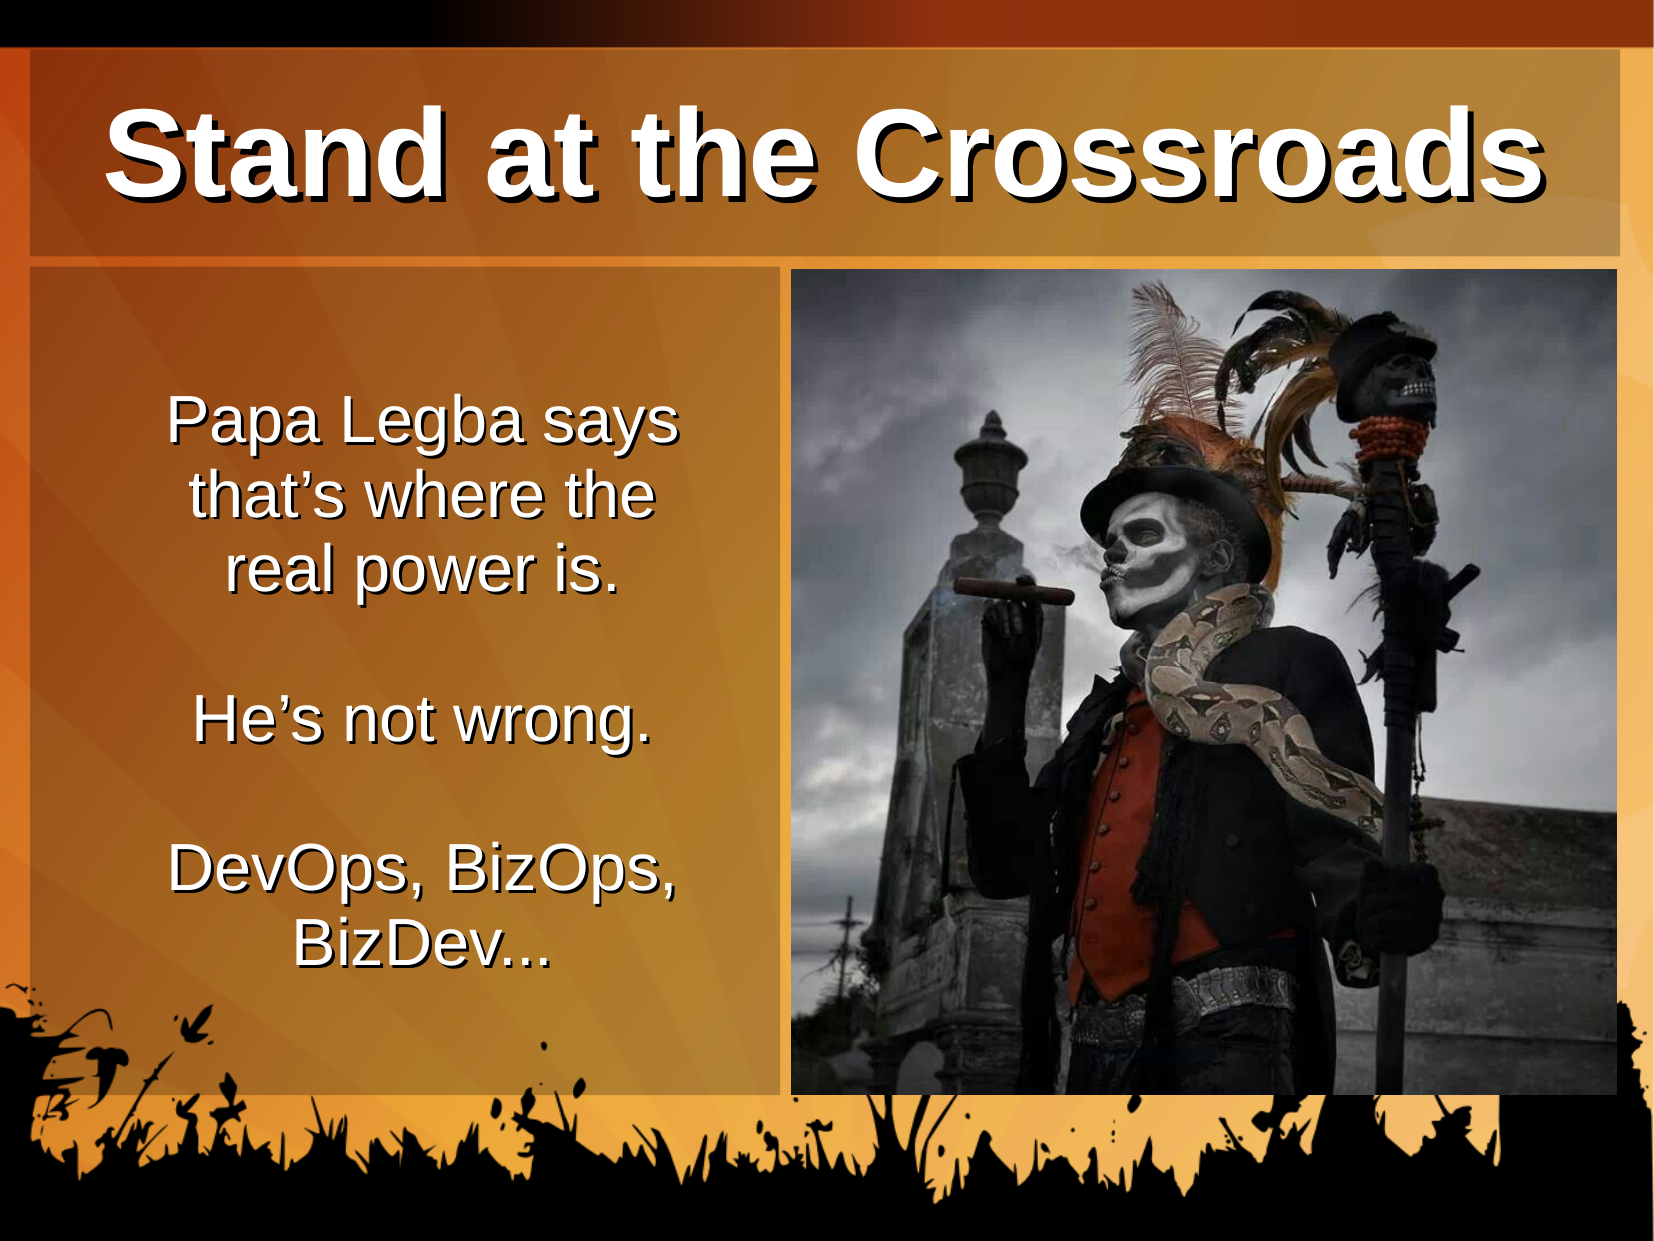

# Stand at the Crossroads
Papa Legba says
that’s where the
real power is.
He’s not wrong.
DevOps, BizOps, BizDev...